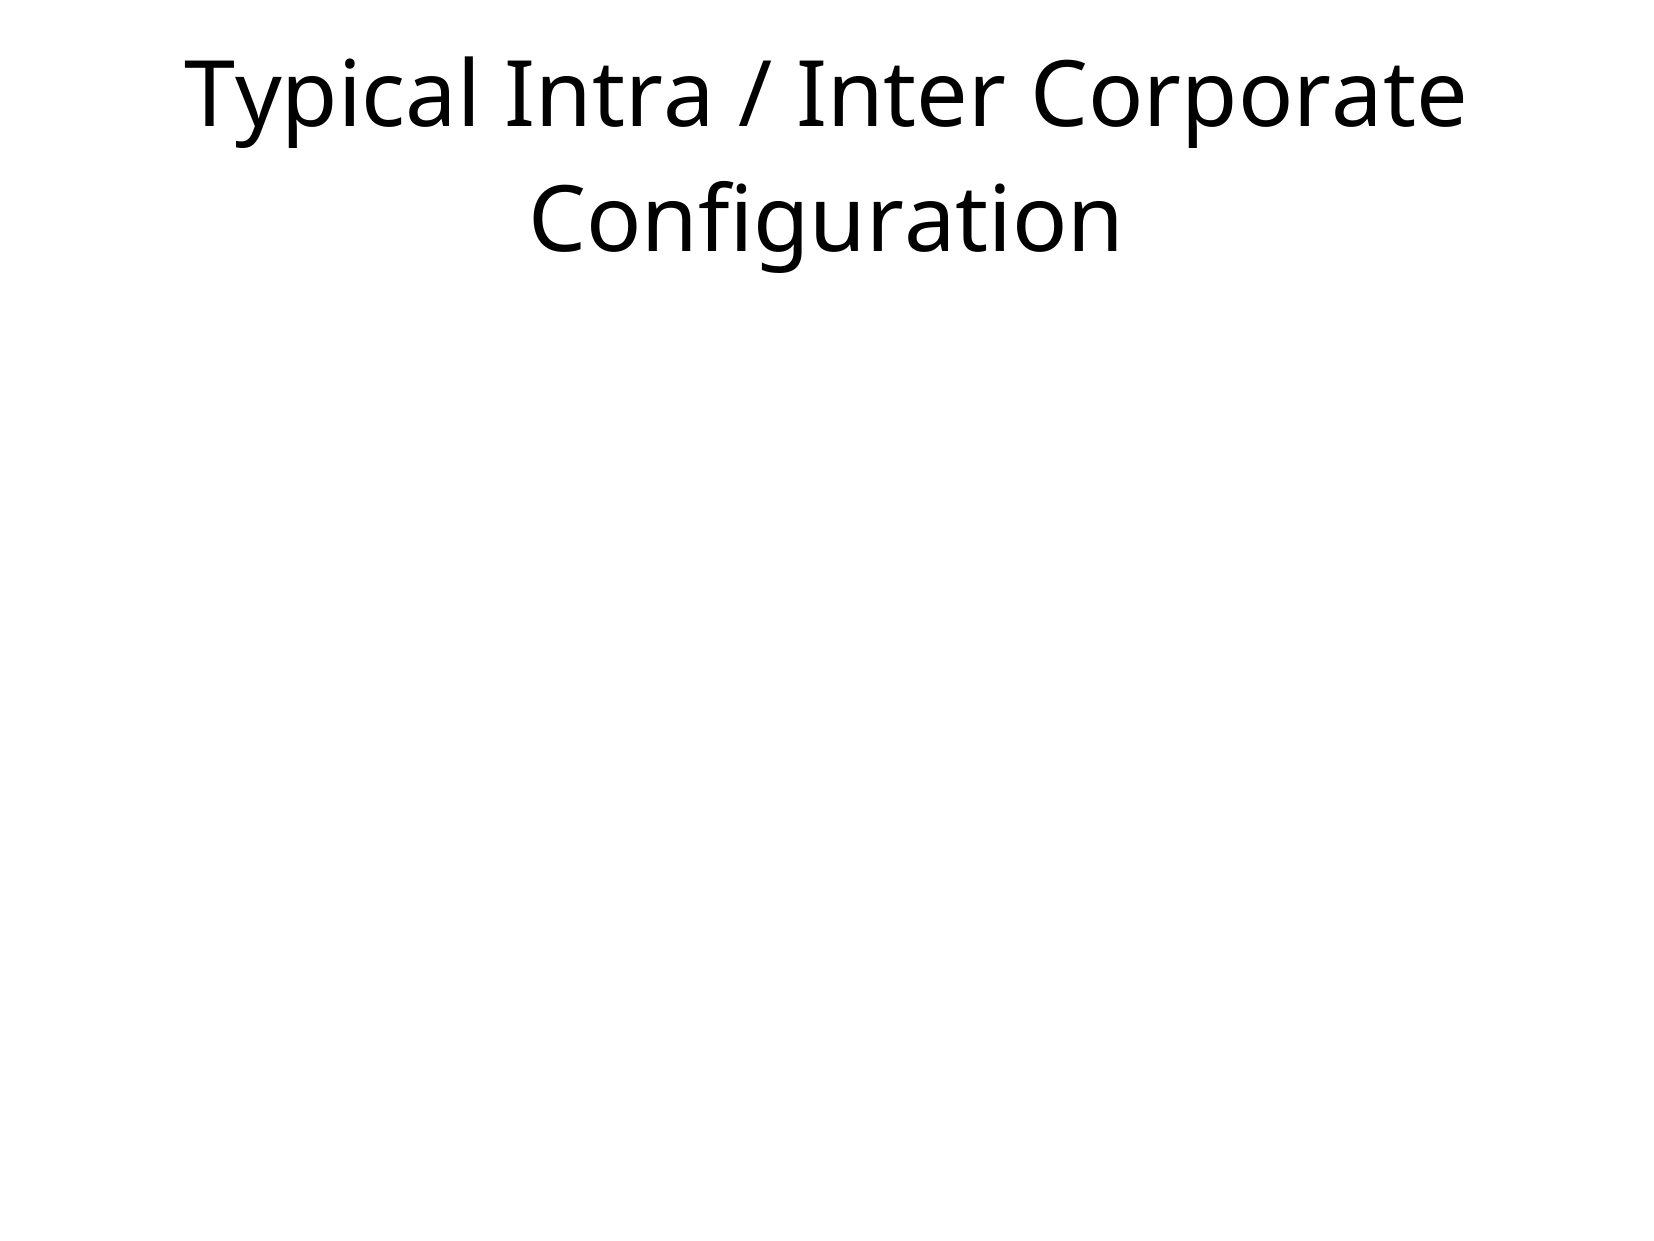

# Typical Intra / Inter Corporate Configuration